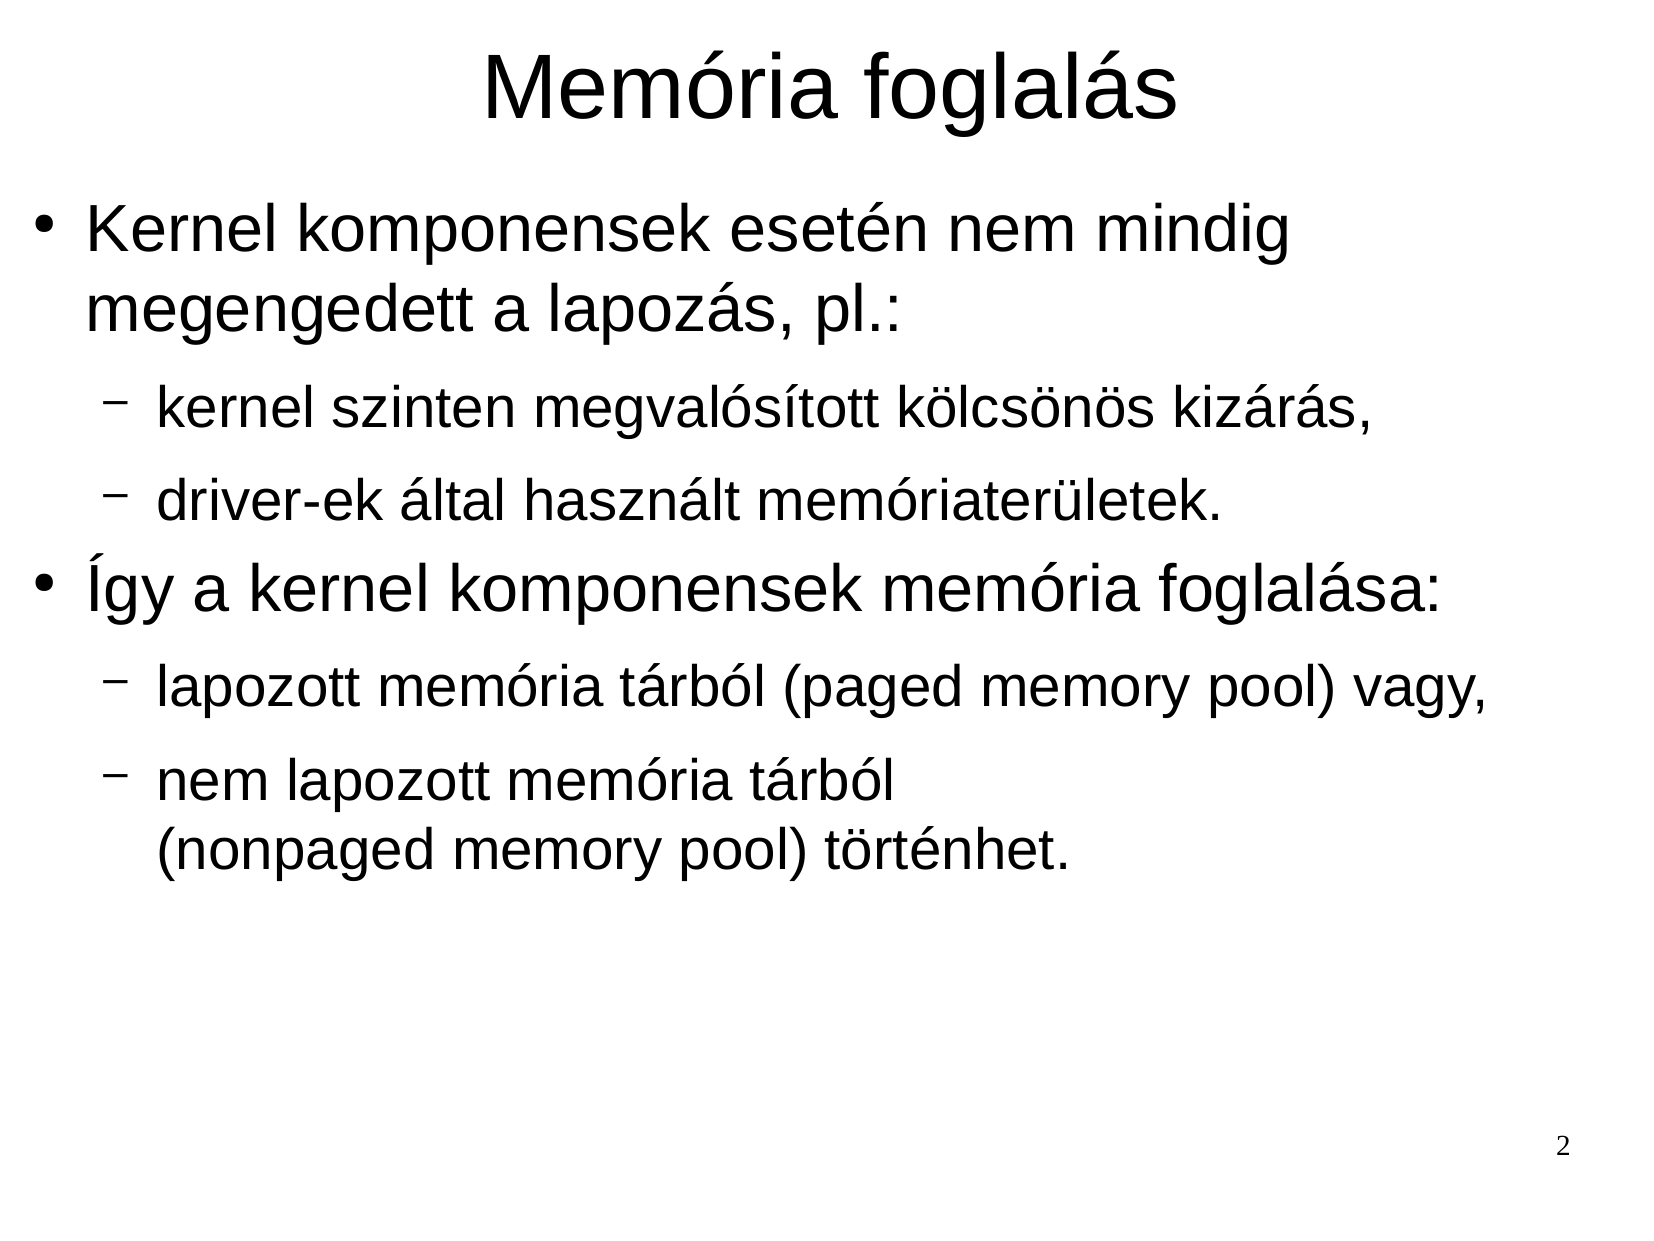

# Memória foglalás
Kernel komponensek esetén nem mindig megengedett a lapozás, pl.:
kernel szinten megvalósított kölcsönös kizárás,
driver-ek által használt memóriaterületek.
Így a kernel komponensek memória foglalása:
lapozott memória tárból (paged memory pool) vagy,
nem lapozott memória tárból
(nonpaged memory pool) történhet.
2